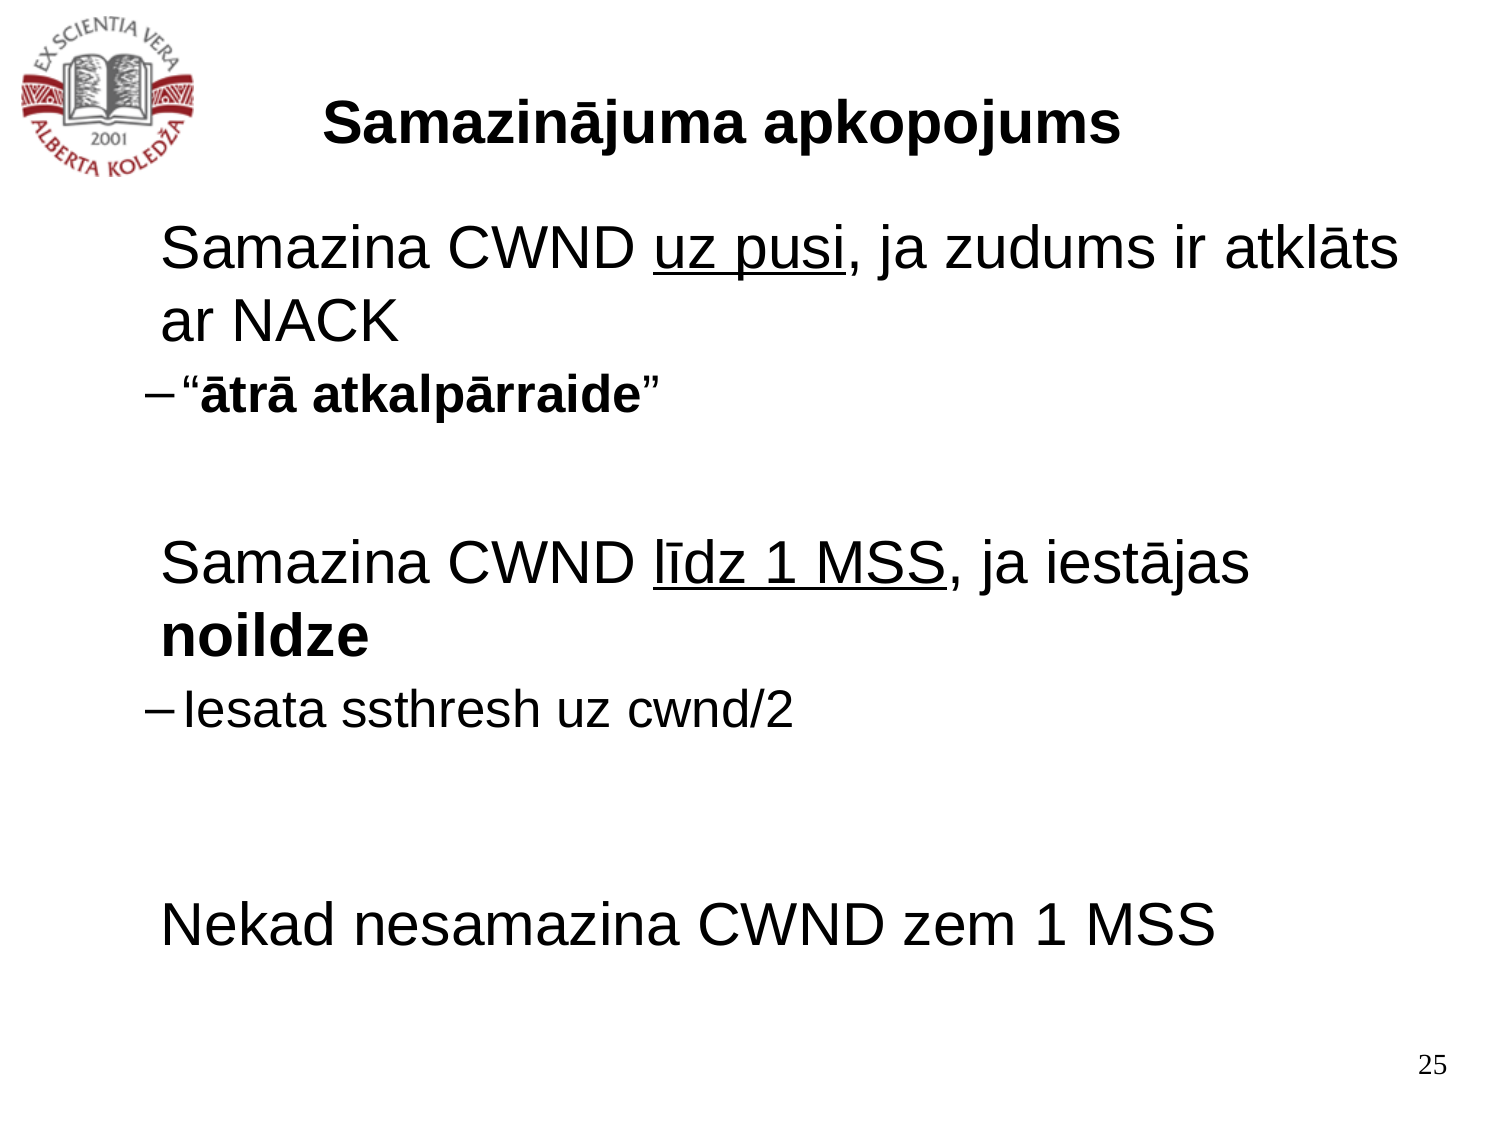

# Samazinājuma apkopojums
Samazina CWND uz pusi, ja zudums ir atklāts ar NACK
“ātrā atkalpārraide”
Samazina CWND līdz 1 MSS, ja iestājas noildze
Iesata ssthresh uz cwnd/2
Nekad nesamazina CWND zem 1 MSS